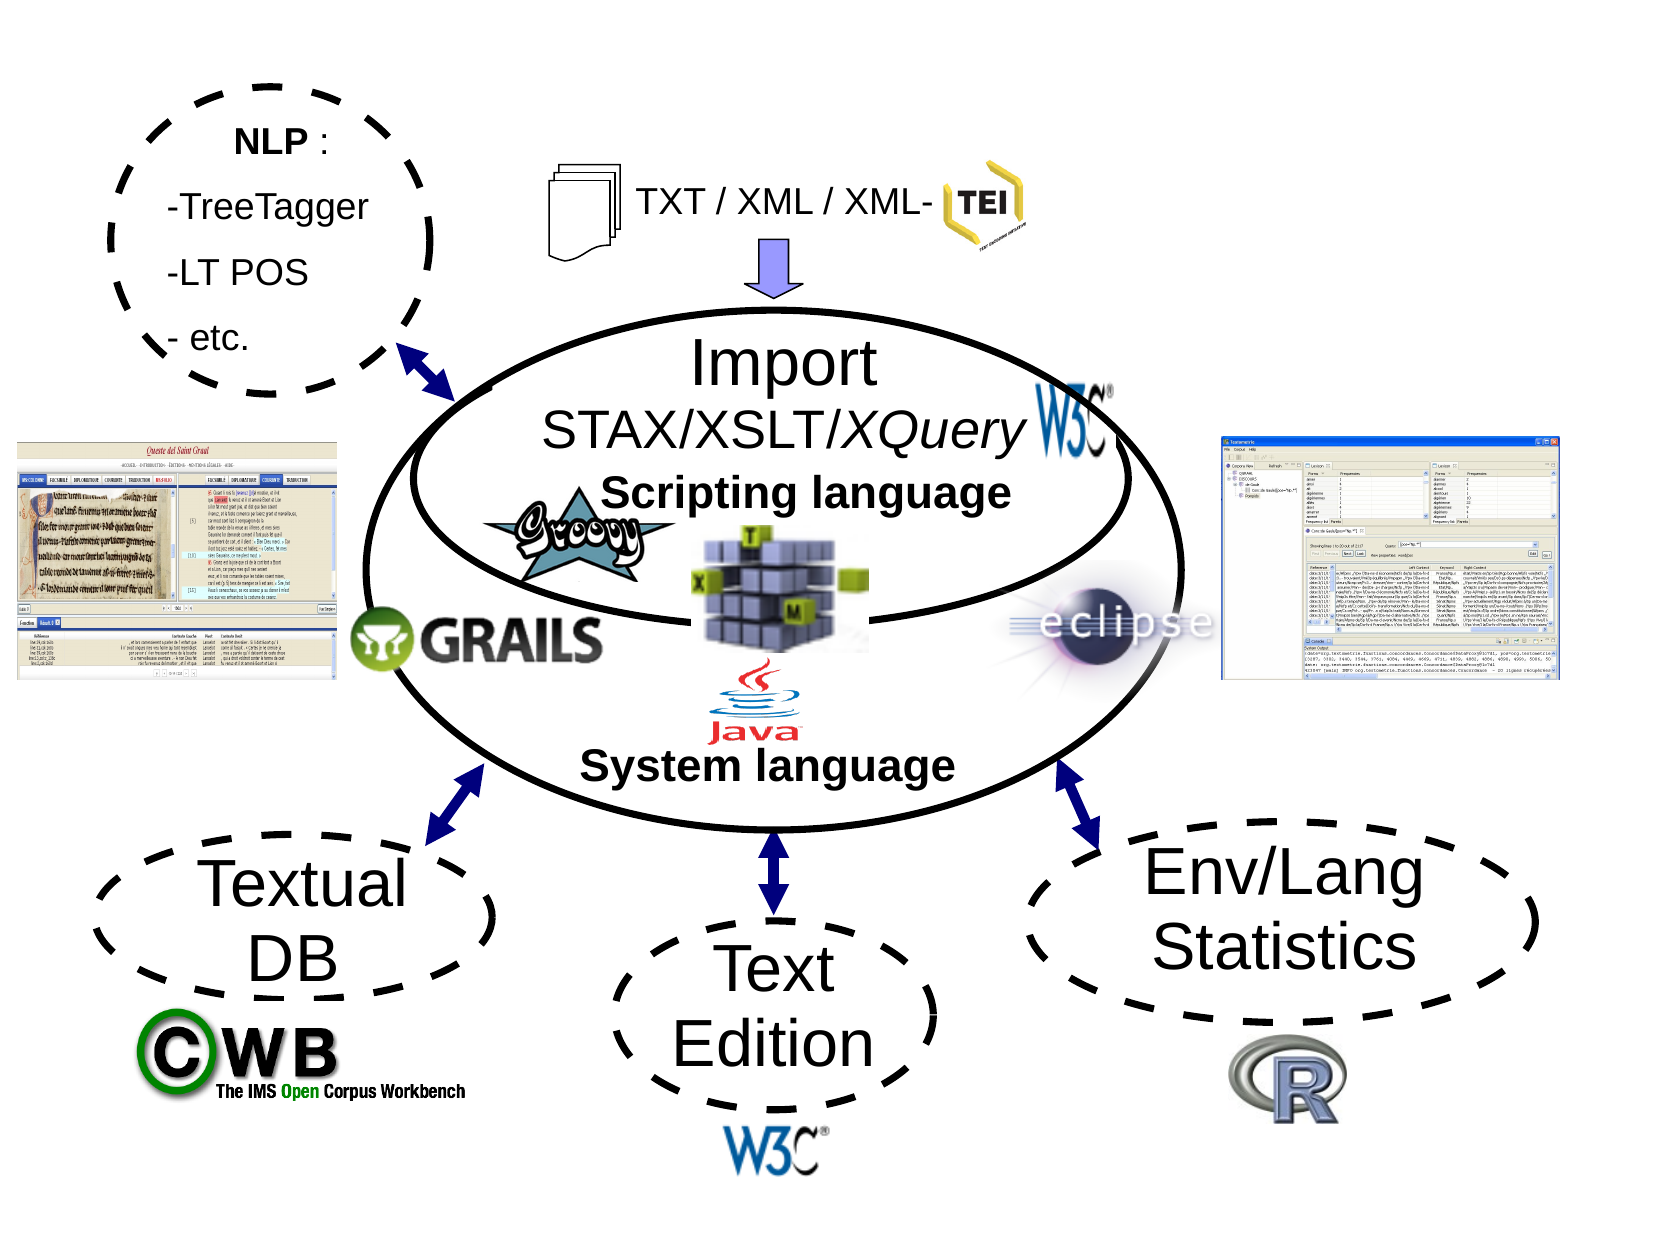

TAL :
TreeTagger
LT POS
 etc.
NLP :
TreeTagger
LT POS
 etc.
TXT / XML / XML-
Import
STAX/XSLT/XQuery
Scripting language
System language
Env/Lang Statistics
 Textual
DB
Text
Edition